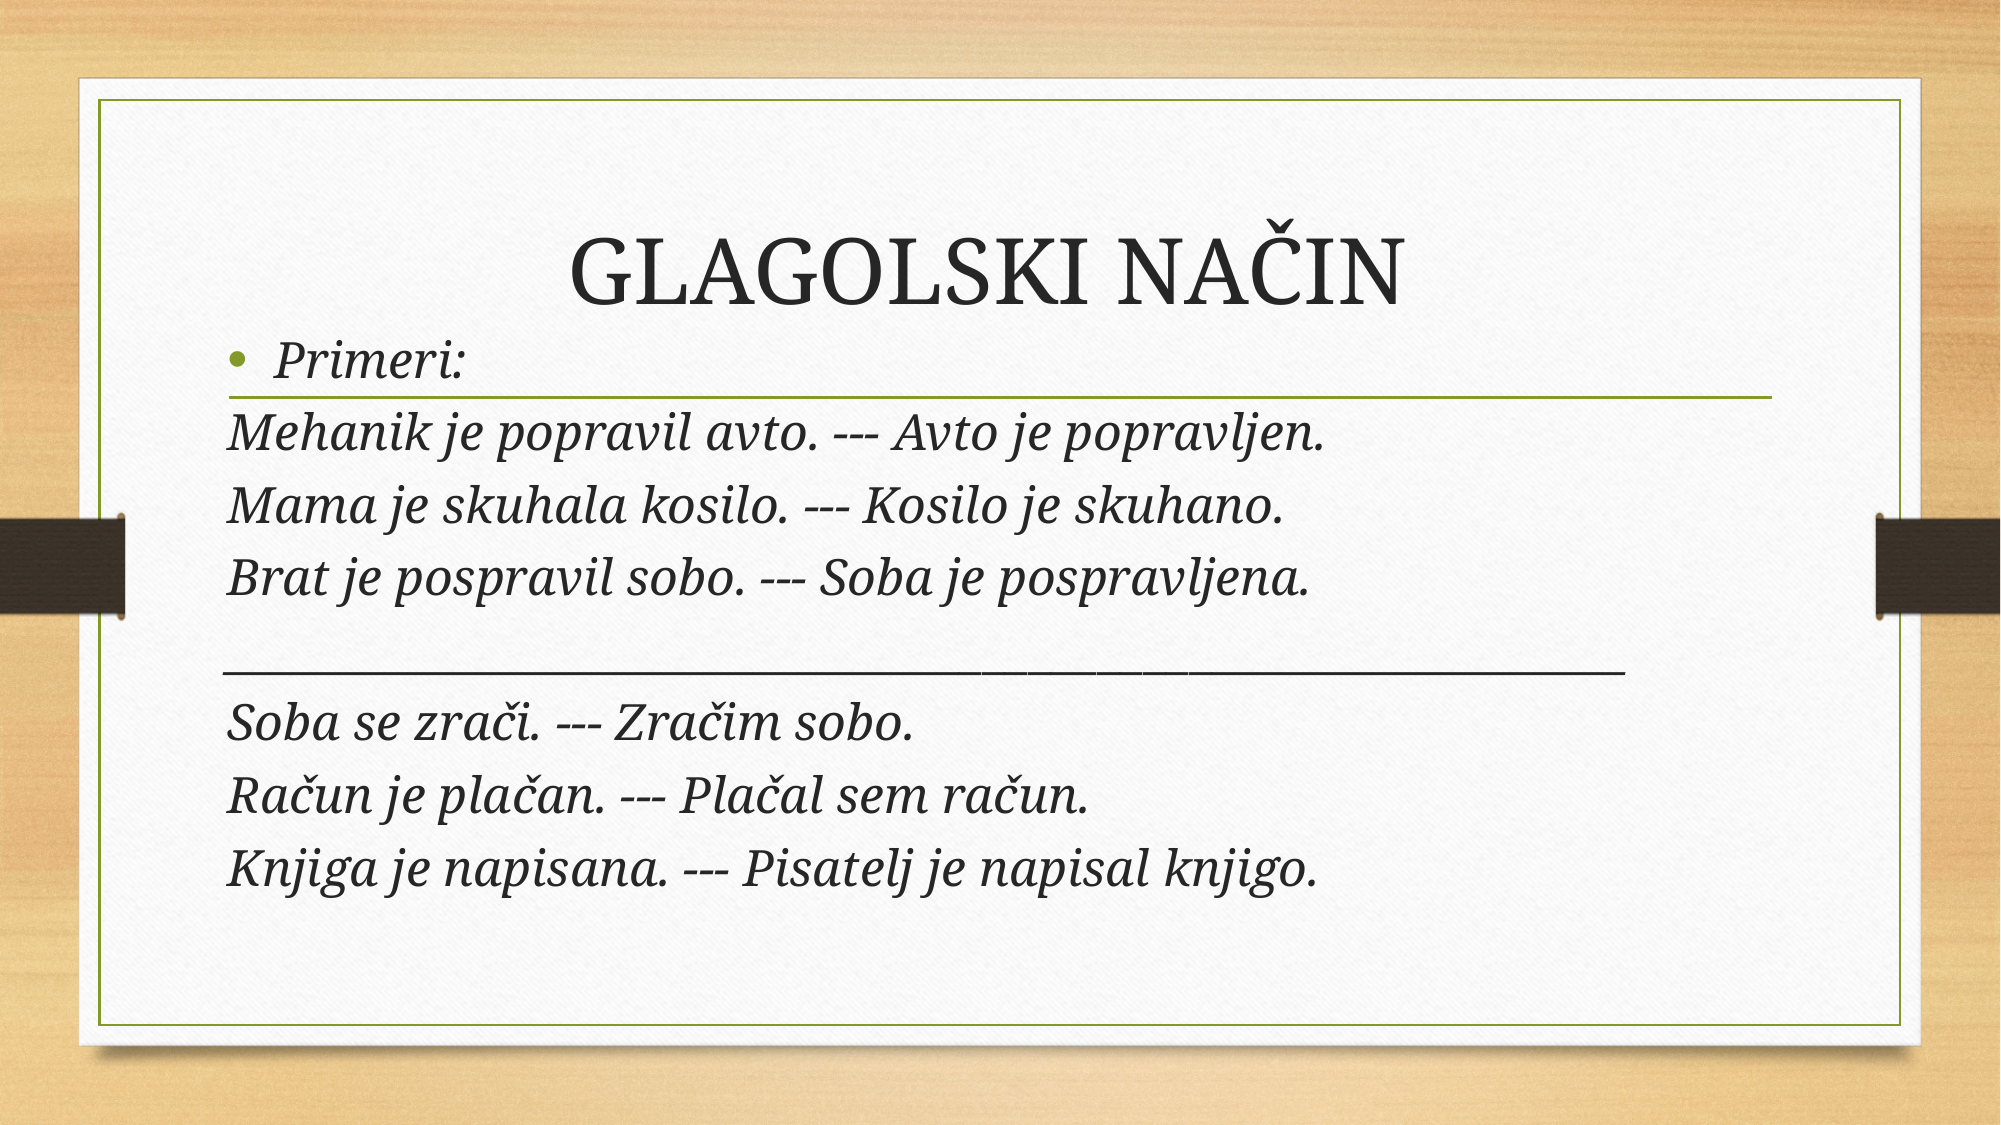

# GLAGOLSKI NAČIN
Primeri:
Mehanik je popravil avto. --- Avto je popravljen.
Mama je skuhala kosilo. --- Kosilo je skuhano.
Brat je pospravil sobo. --- Soba je pospravljena.
_____________________________________________________________
Soba se zrači. --- Zračim sobo.
Račun je plačan. --- Plačal sem račun.
Knjiga je napisana. --- Pisatelj je napisal knjigo.